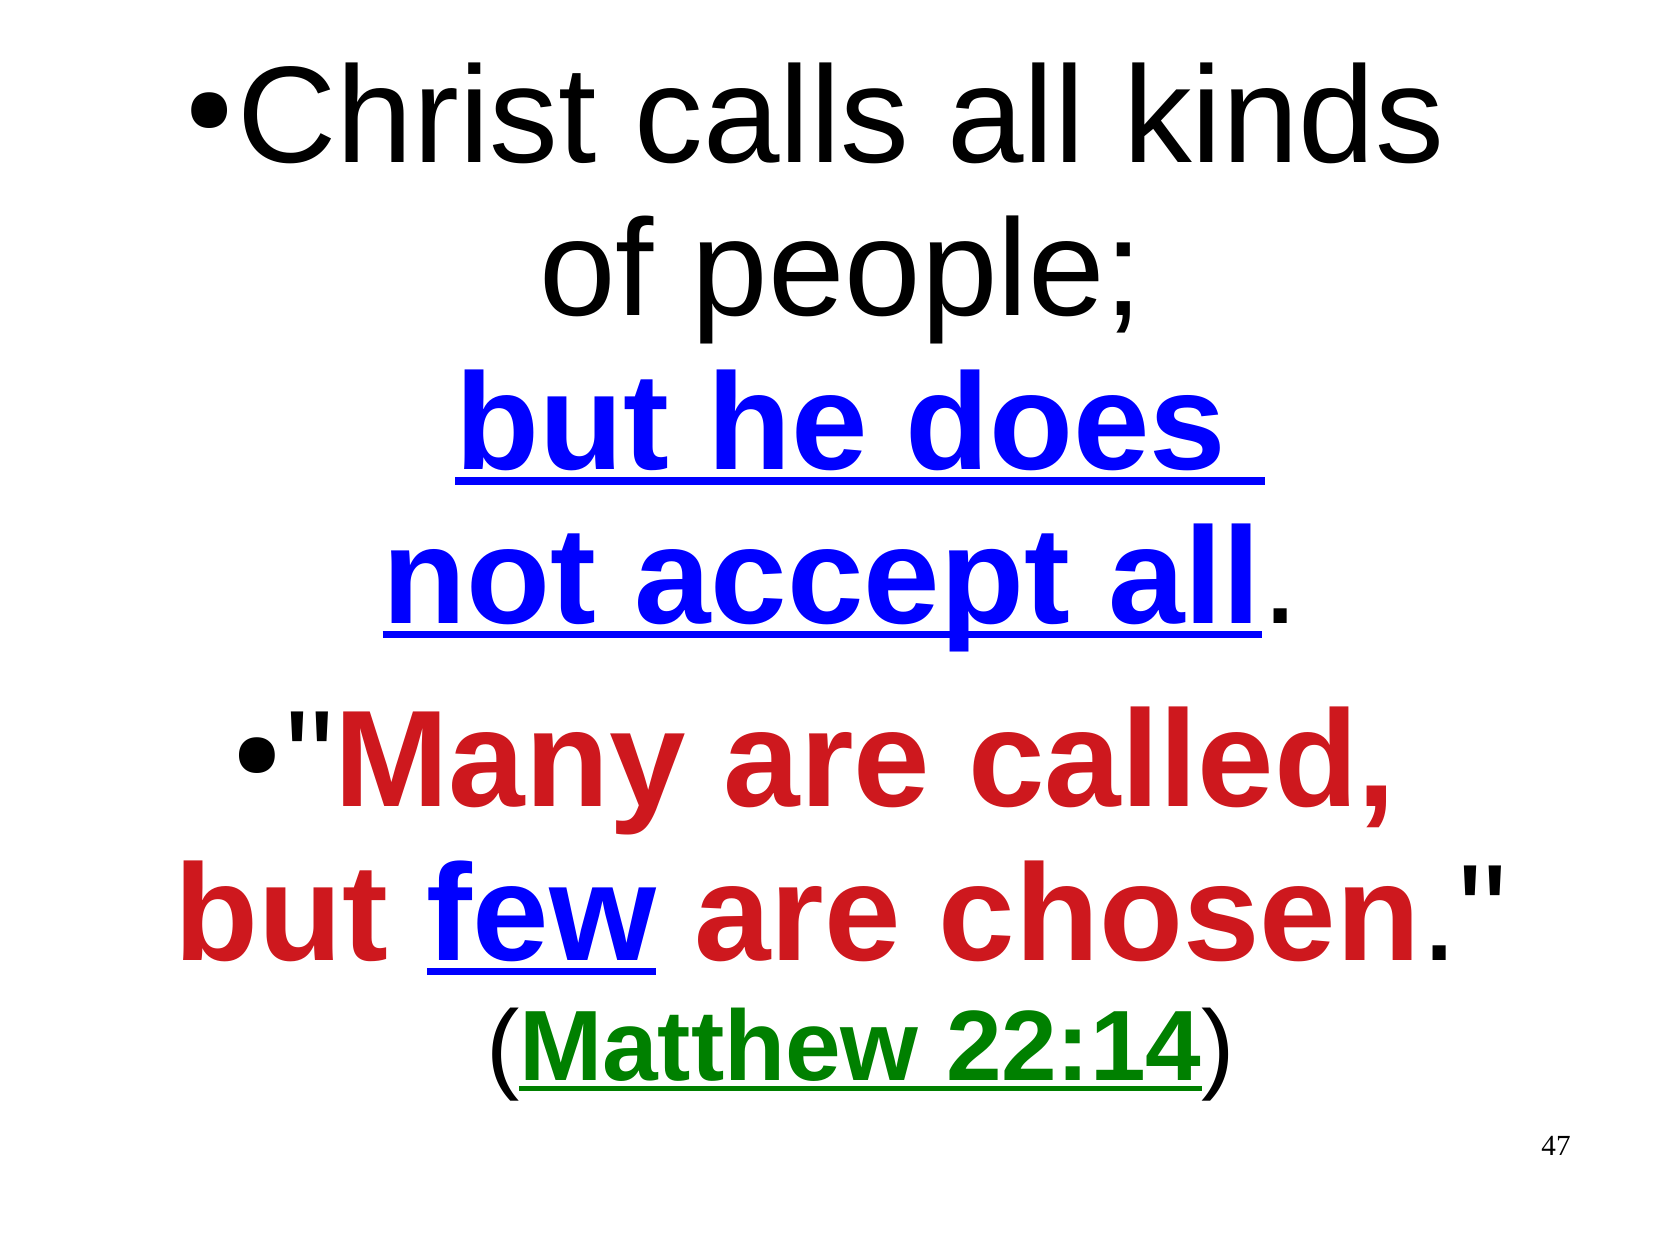

# Christ calls all kinds of people; but he does not accept all.
"Many are called,
but few are chosen."
(Matthew 22:14)
47